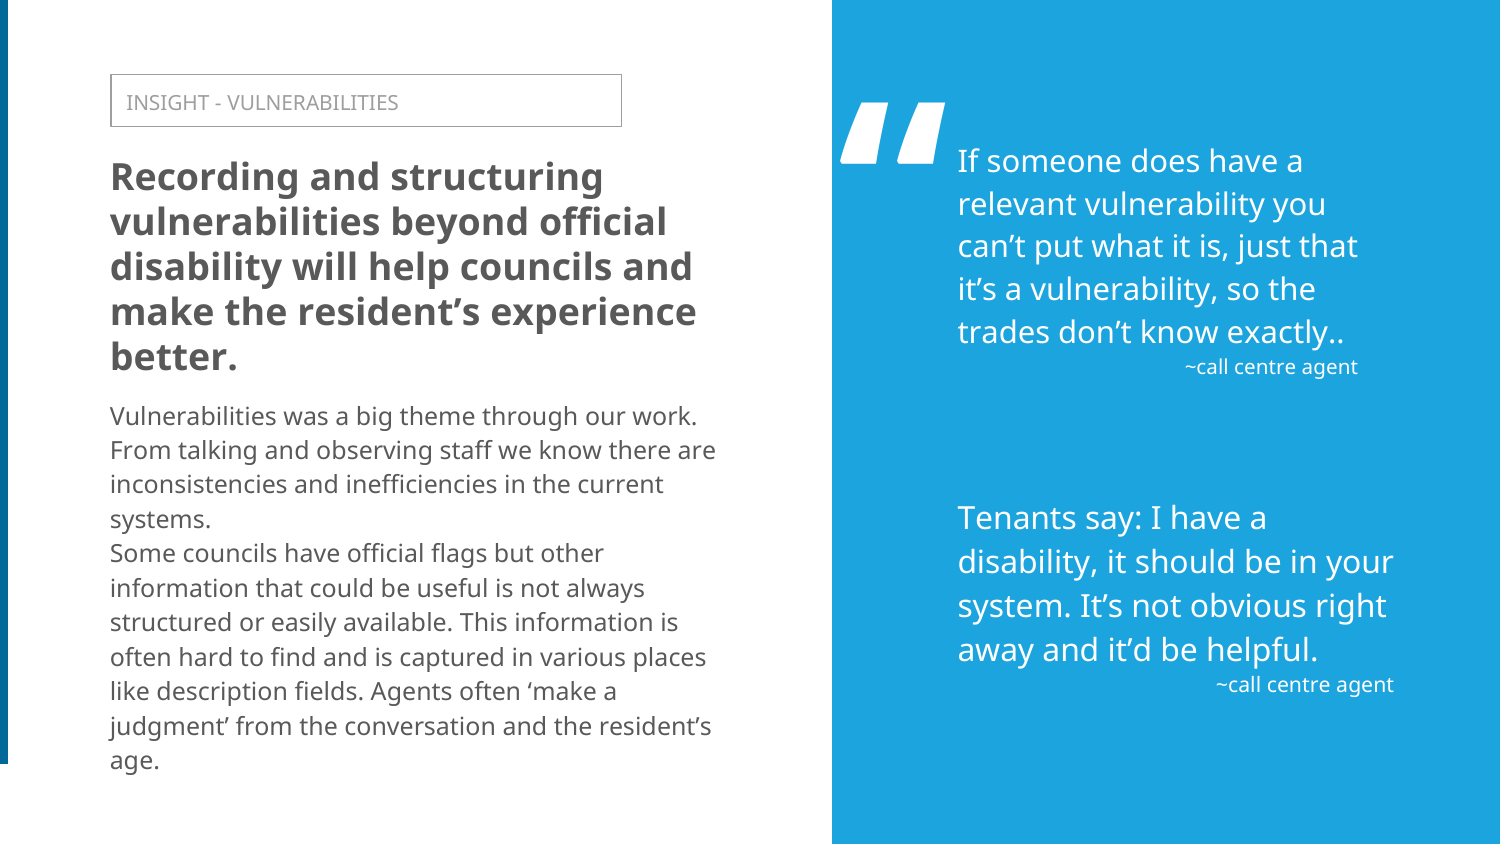

INSIGHT - VULNERABILITIES
If someone does have a relevant vulnerability you can’t put what it is, just that it’s a vulnerability, so the trades don’t know exactly..
~call centre agent
# Recording and structuring vulnerabilities beyond official disability will help councils and make the resident’s experience better.
Vulnerabilities was a big theme through our work.
From talking and observing staff we know there are inconsistencies and inefficiencies in the current systems.
Some councils have official flags but other information that could be useful is not always structured or easily available. This information is often hard to find and is captured in various places like description fields. Agents often ‘make a judgment’ from the conversation and the resident’s age.
Tenants say: I have a disability, it should be in your system. It’s not obvious right away and it’d be helpful.
~call centre agent